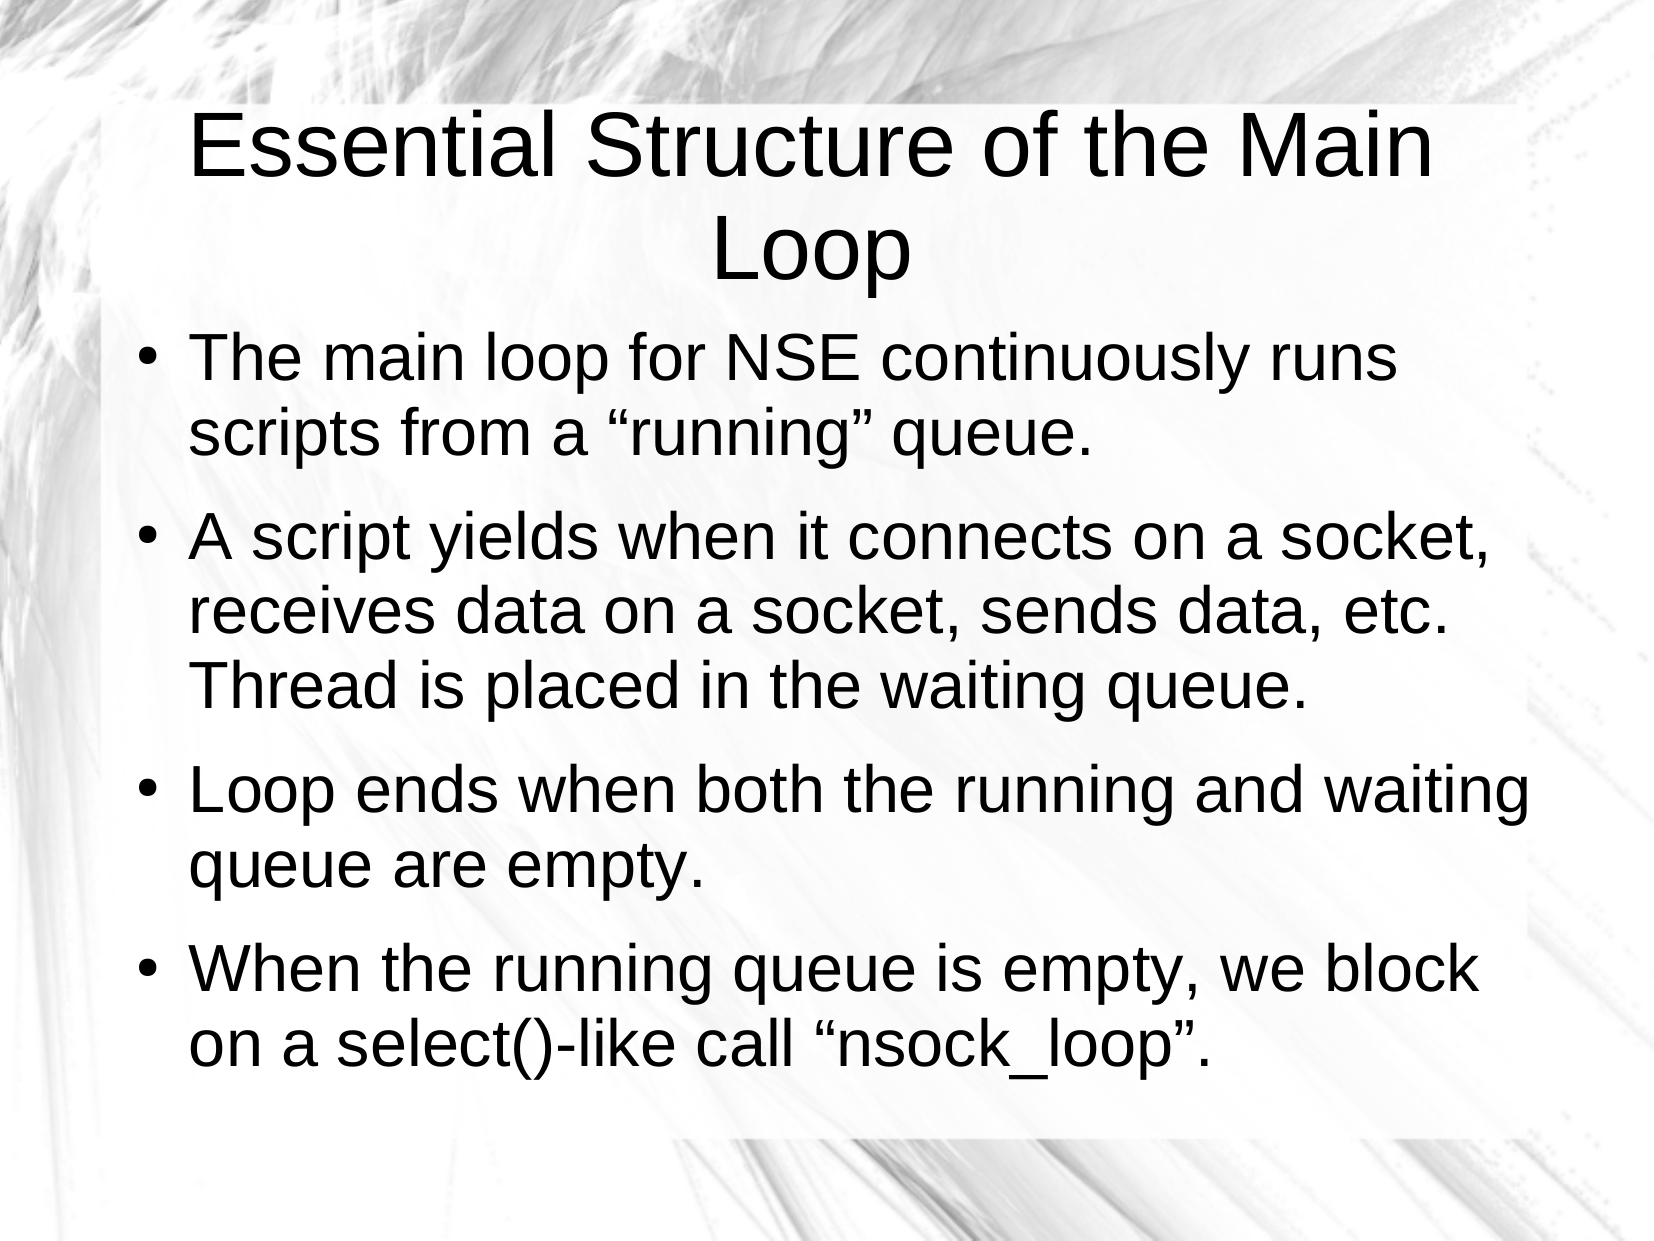

# Essential Structure of the Main Loop
The main loop for NSE continuously runs scripts from a “running” queue.
A script yields when it connects on a socket, receives data on a socket, sends data, etc. Thread is placed in the waiting queue.
Loop ends when both the running and waiting queue are empty.
When the running queue is empty, we block on a select()-like call “nsock_loop”.